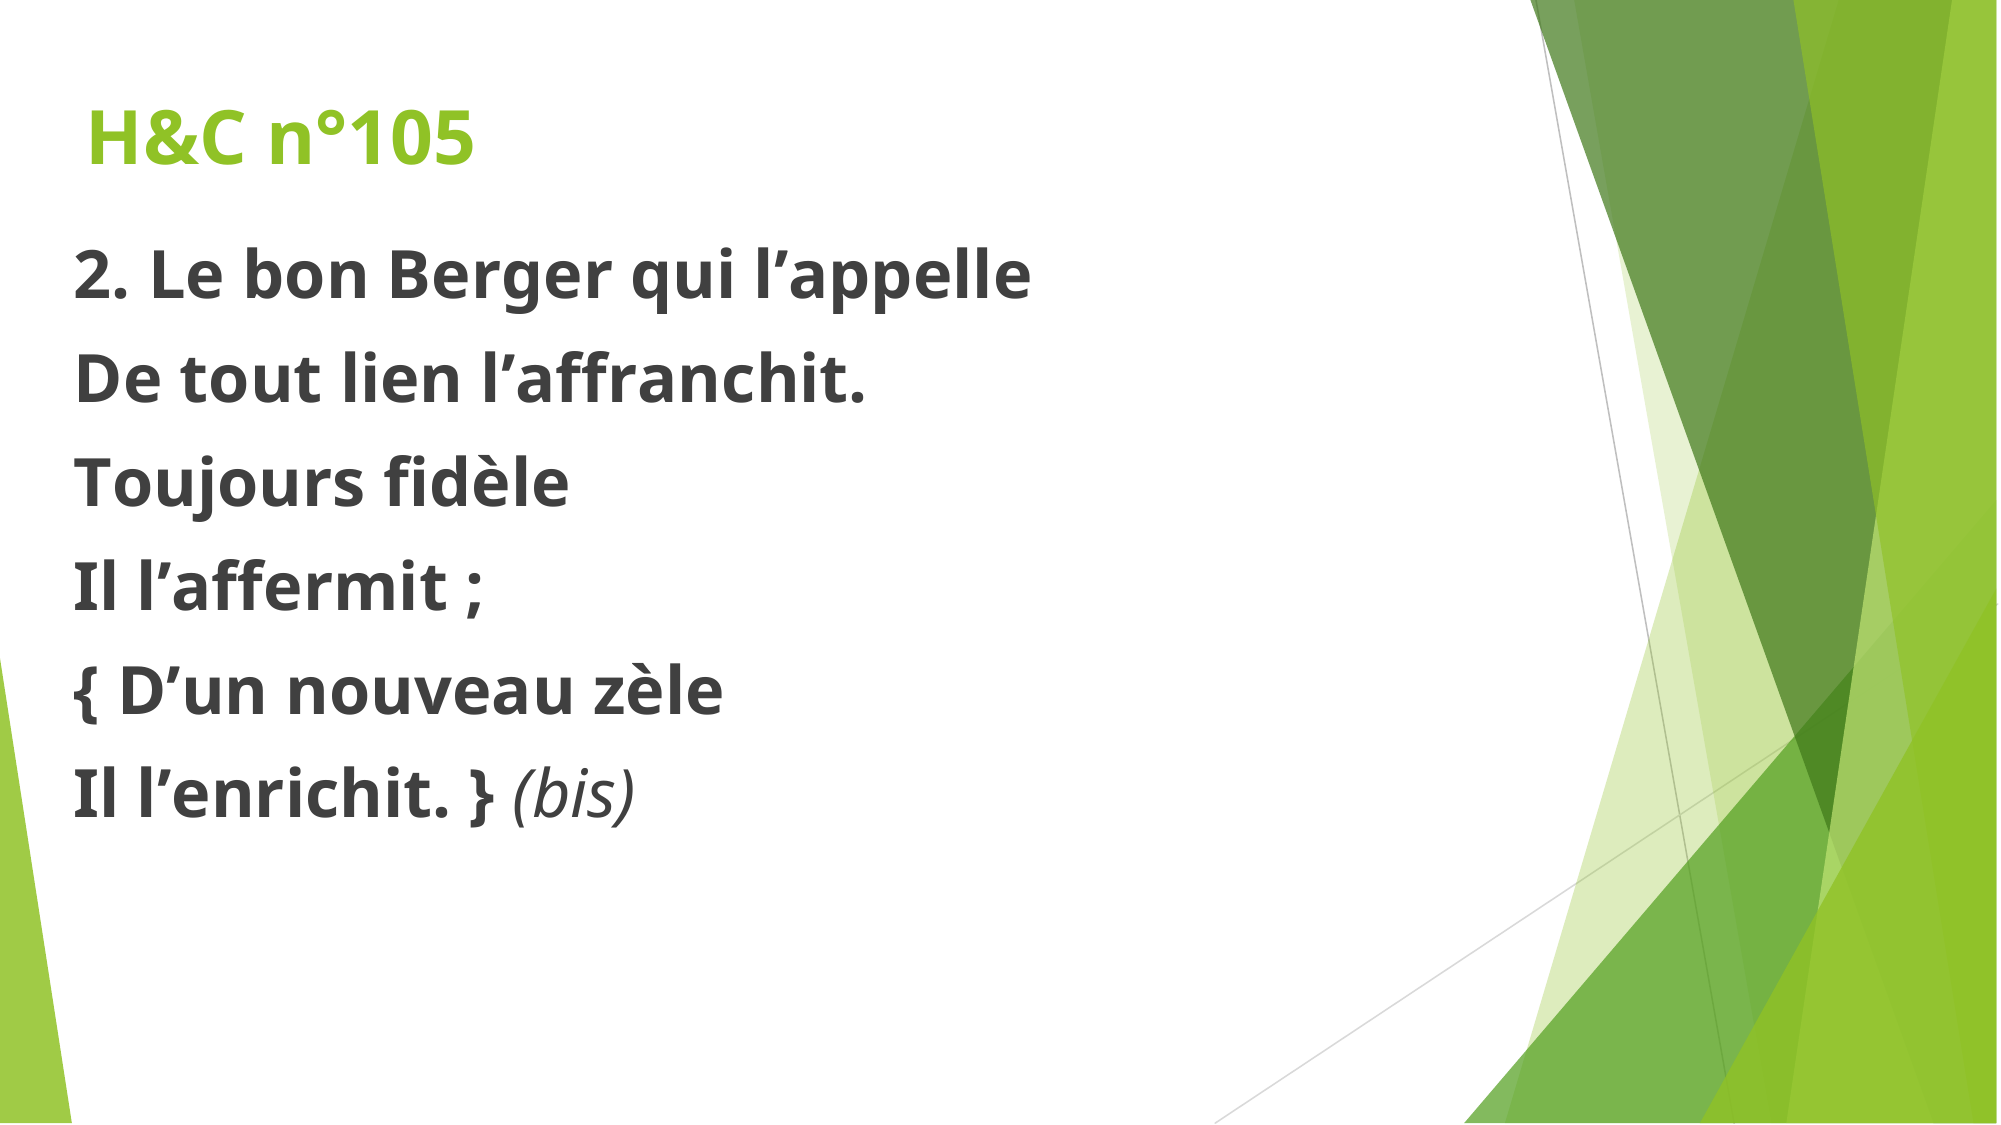

H&C n°105
2. Le bon Berger qui l’appelle
De tout lien l’affranchit.
Toujours fidèle
Il l’affermit ;
{ D’un nouveau zèle
Il l’enrichit. } (bis)